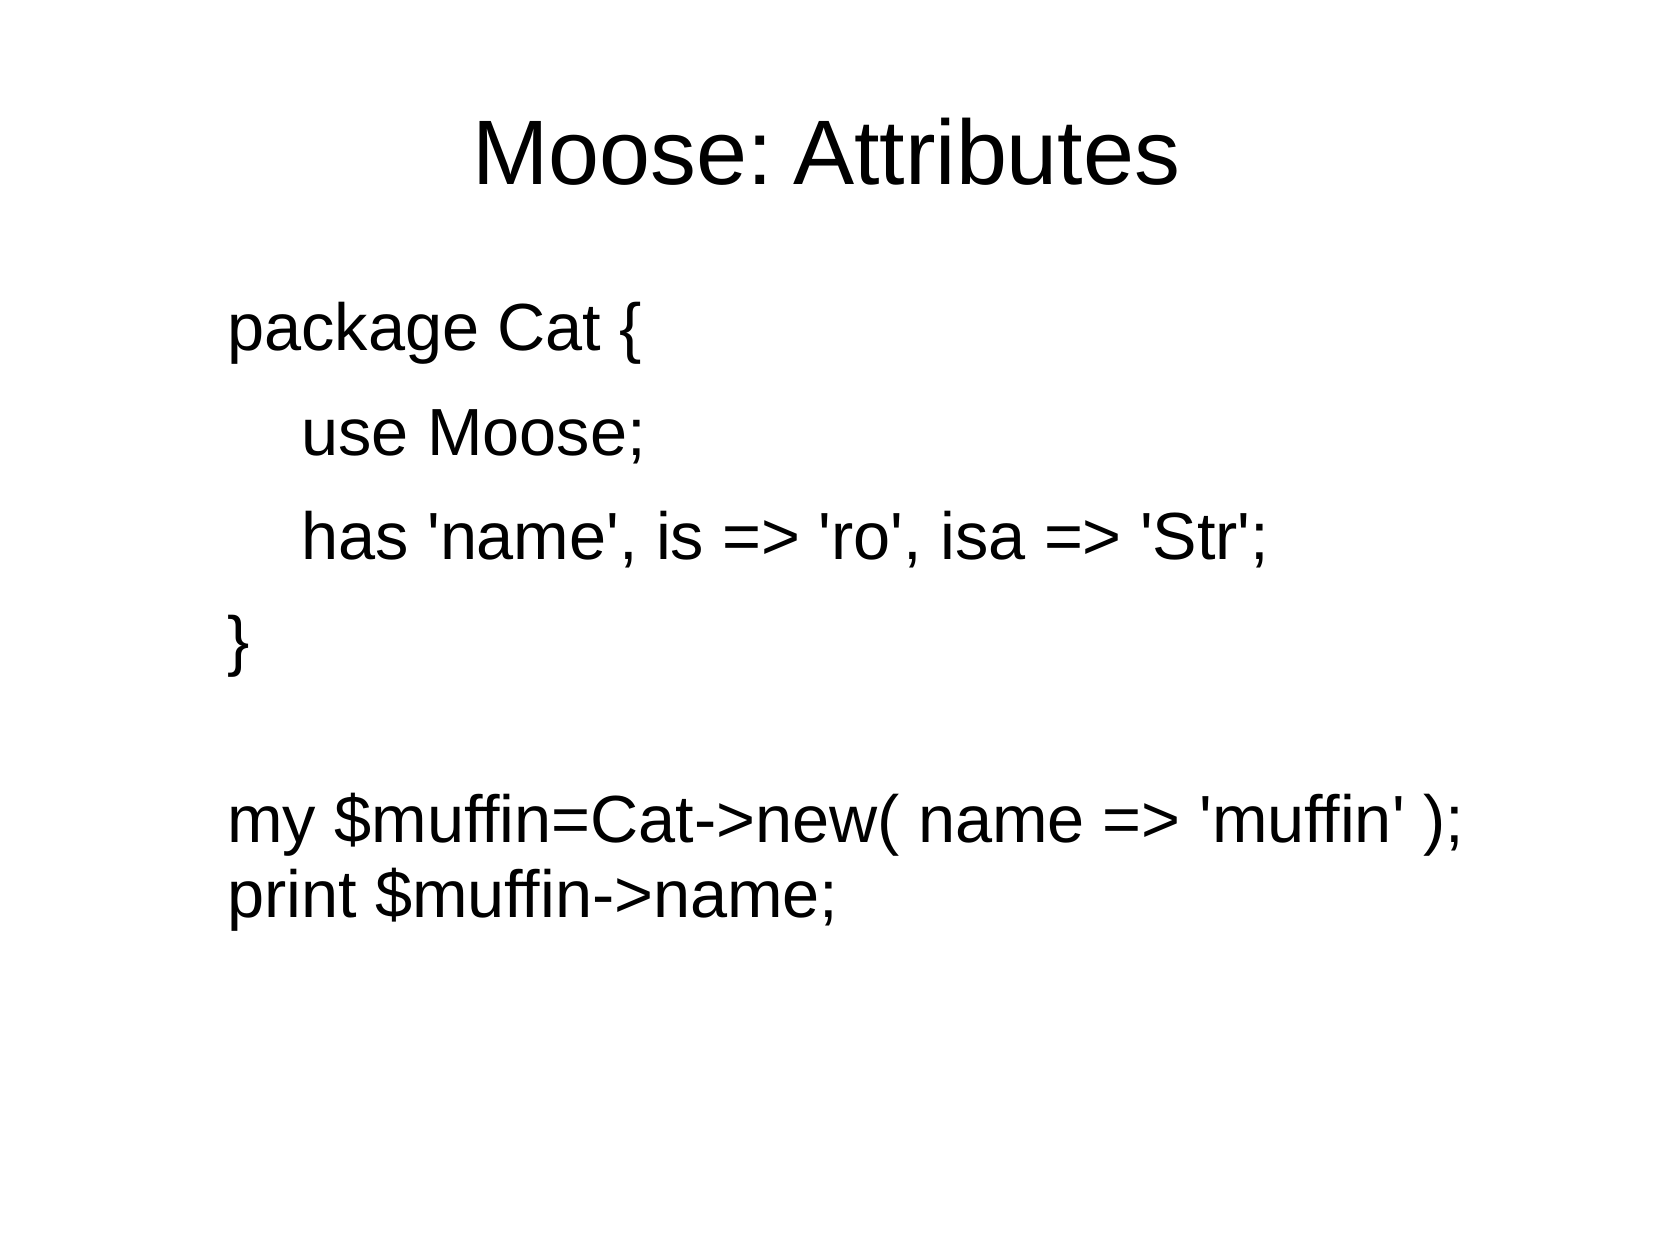

# Moose: Attributes
 package Cat {
 use Moose;
 has 'name', is => 'ro', isa => 'Str';
 }
 my $muffin=Cat->new( name => 'muffin' );
 print $muffin->name;